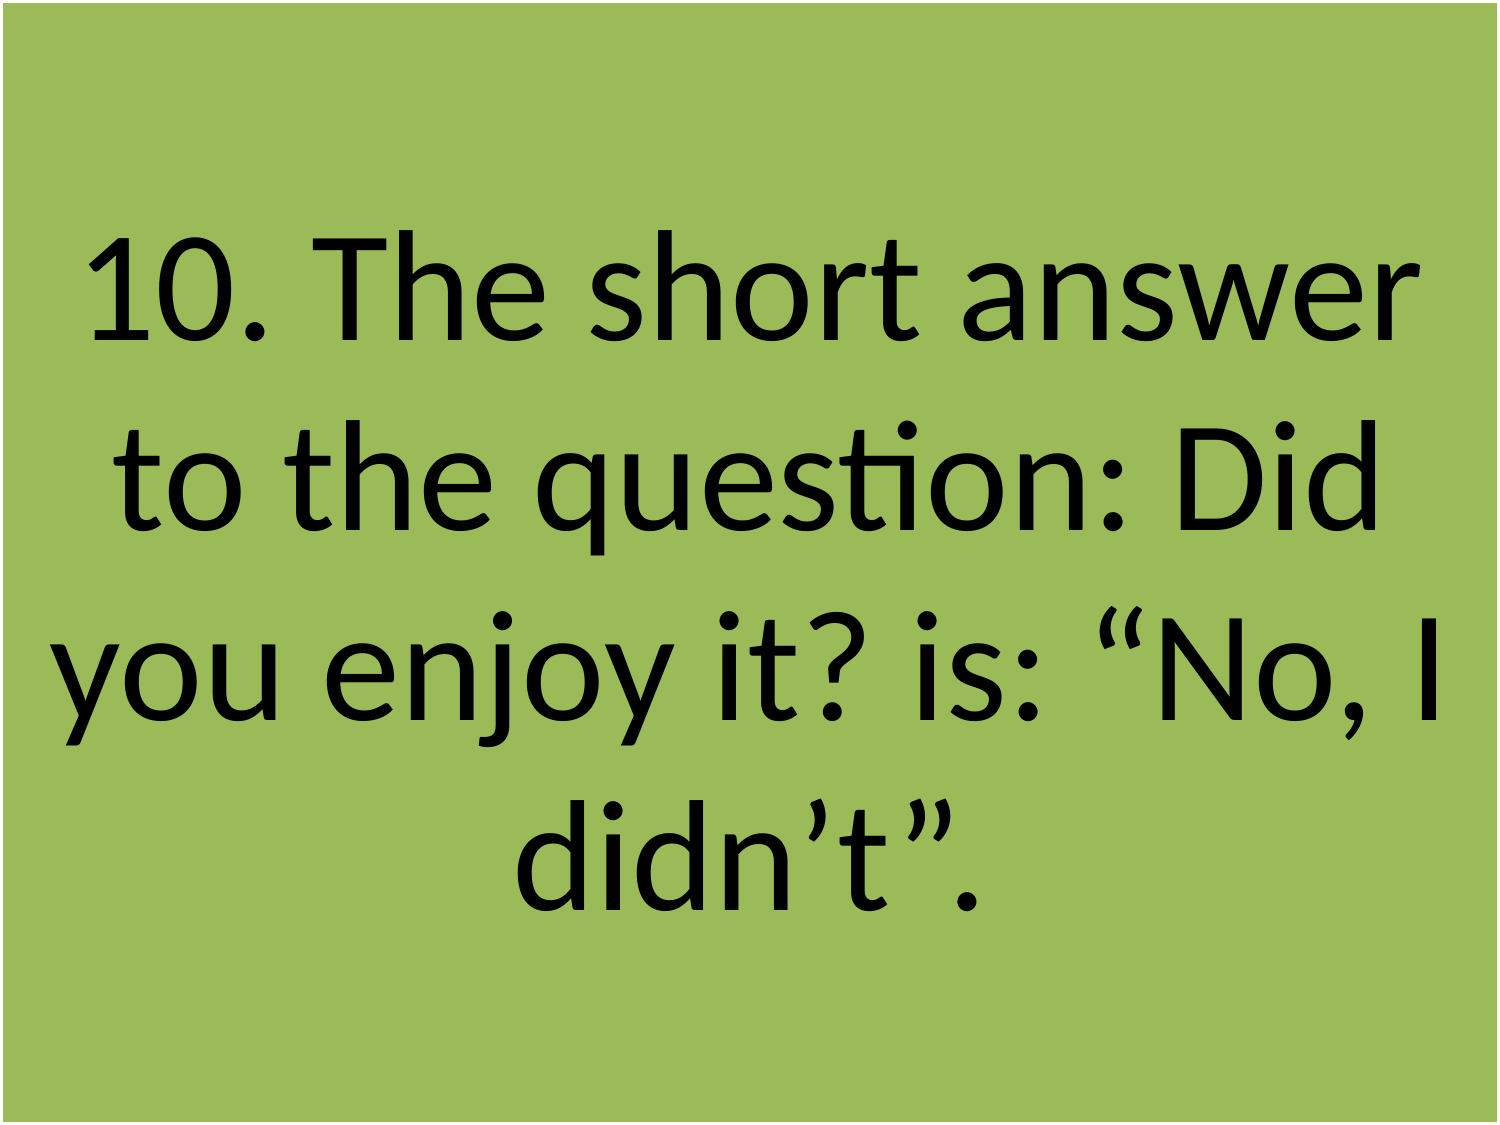

# 10. The short answer to the question: Did you enjoy it? is: “No, I didn’t”.